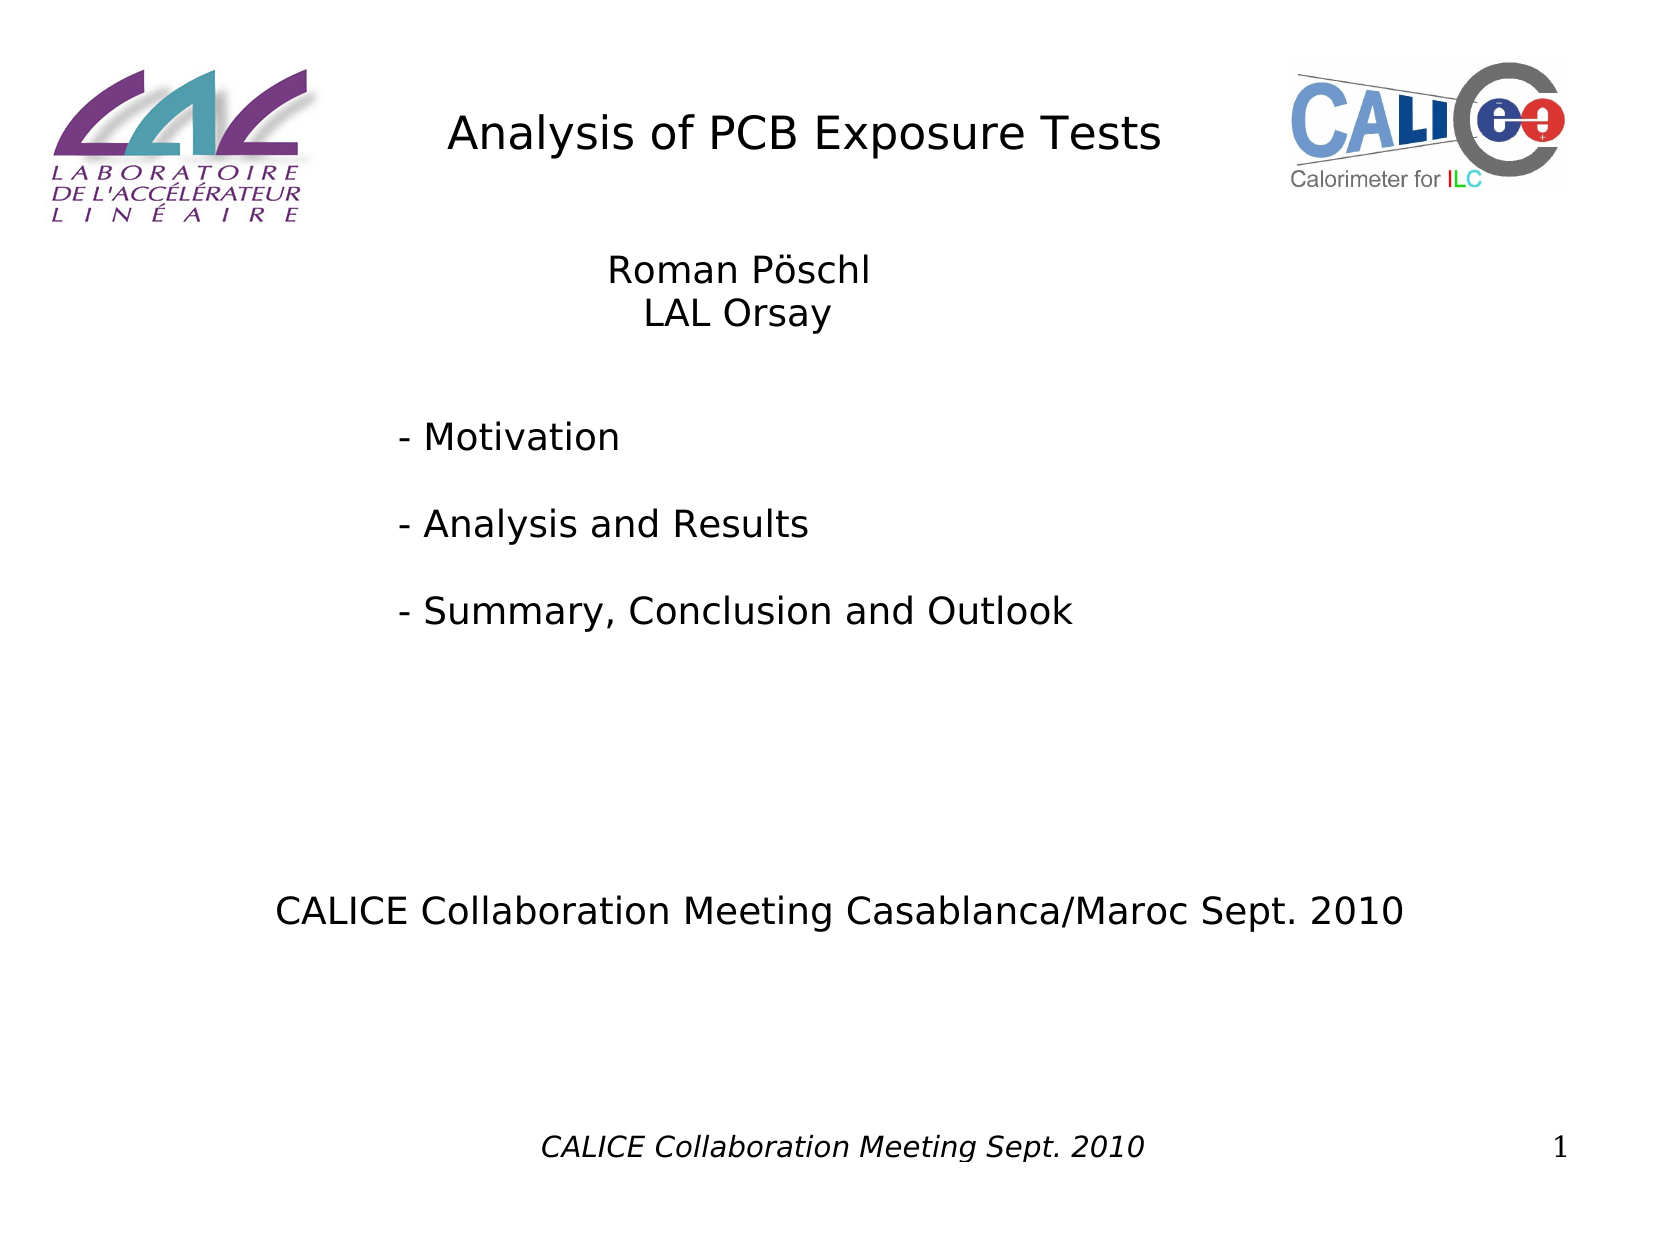

Analysis of PCB Exposure Tests
 Roman Pöschl
 LAL Orsay
- Motivation
- Analysis and Results
- Summary, Conclusion and Outlook
CALICE Collaboration Meeting Casablanca/Maroc Sept. 2010
1